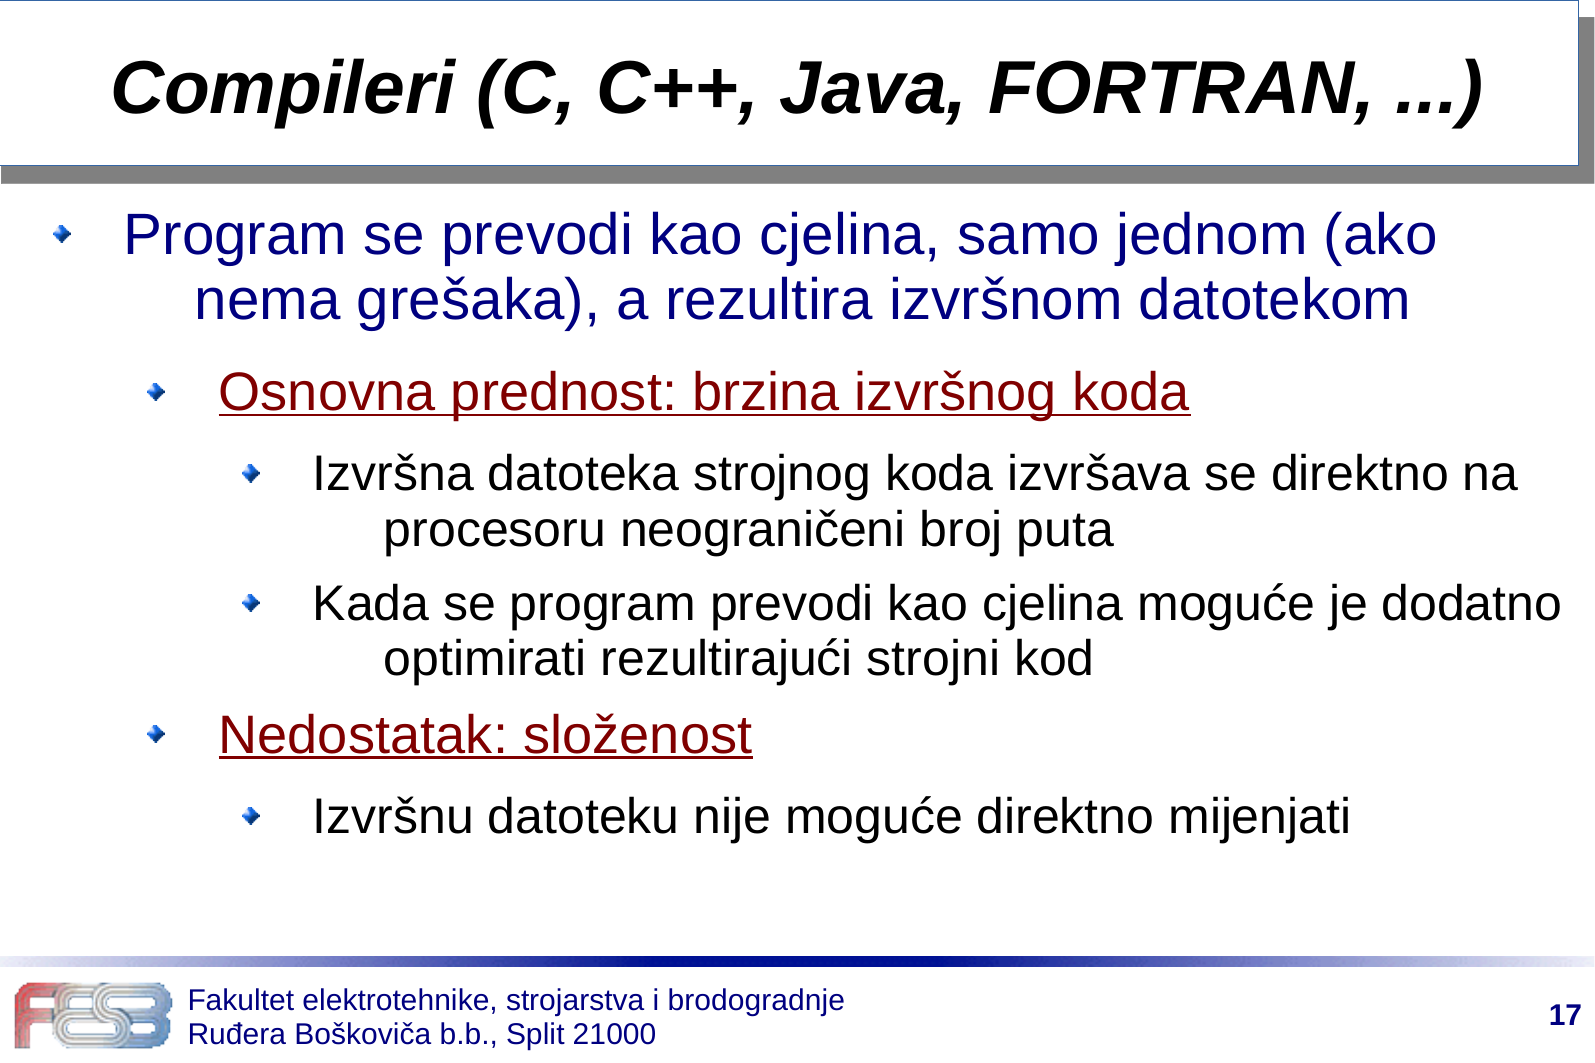

# Compileri (C, C++, Java, FORTRAN, ...)
Program se prevodi kao cjelina, samo jednom (ako nema grešaka), a rezultira izvršnom datotekom
Osnovna prednost: brzina izvršnog koda
Izvršna datoteka strojnog koda izvršava se direktno na procesoru neograničeni broj puta
Kada se program prevodi kao cjelina moguće je dodatno optimirati rezultirajući strojni kod
Nedostatak: složenost
Izvršnu datoteku nije moguće direktno mijenjati